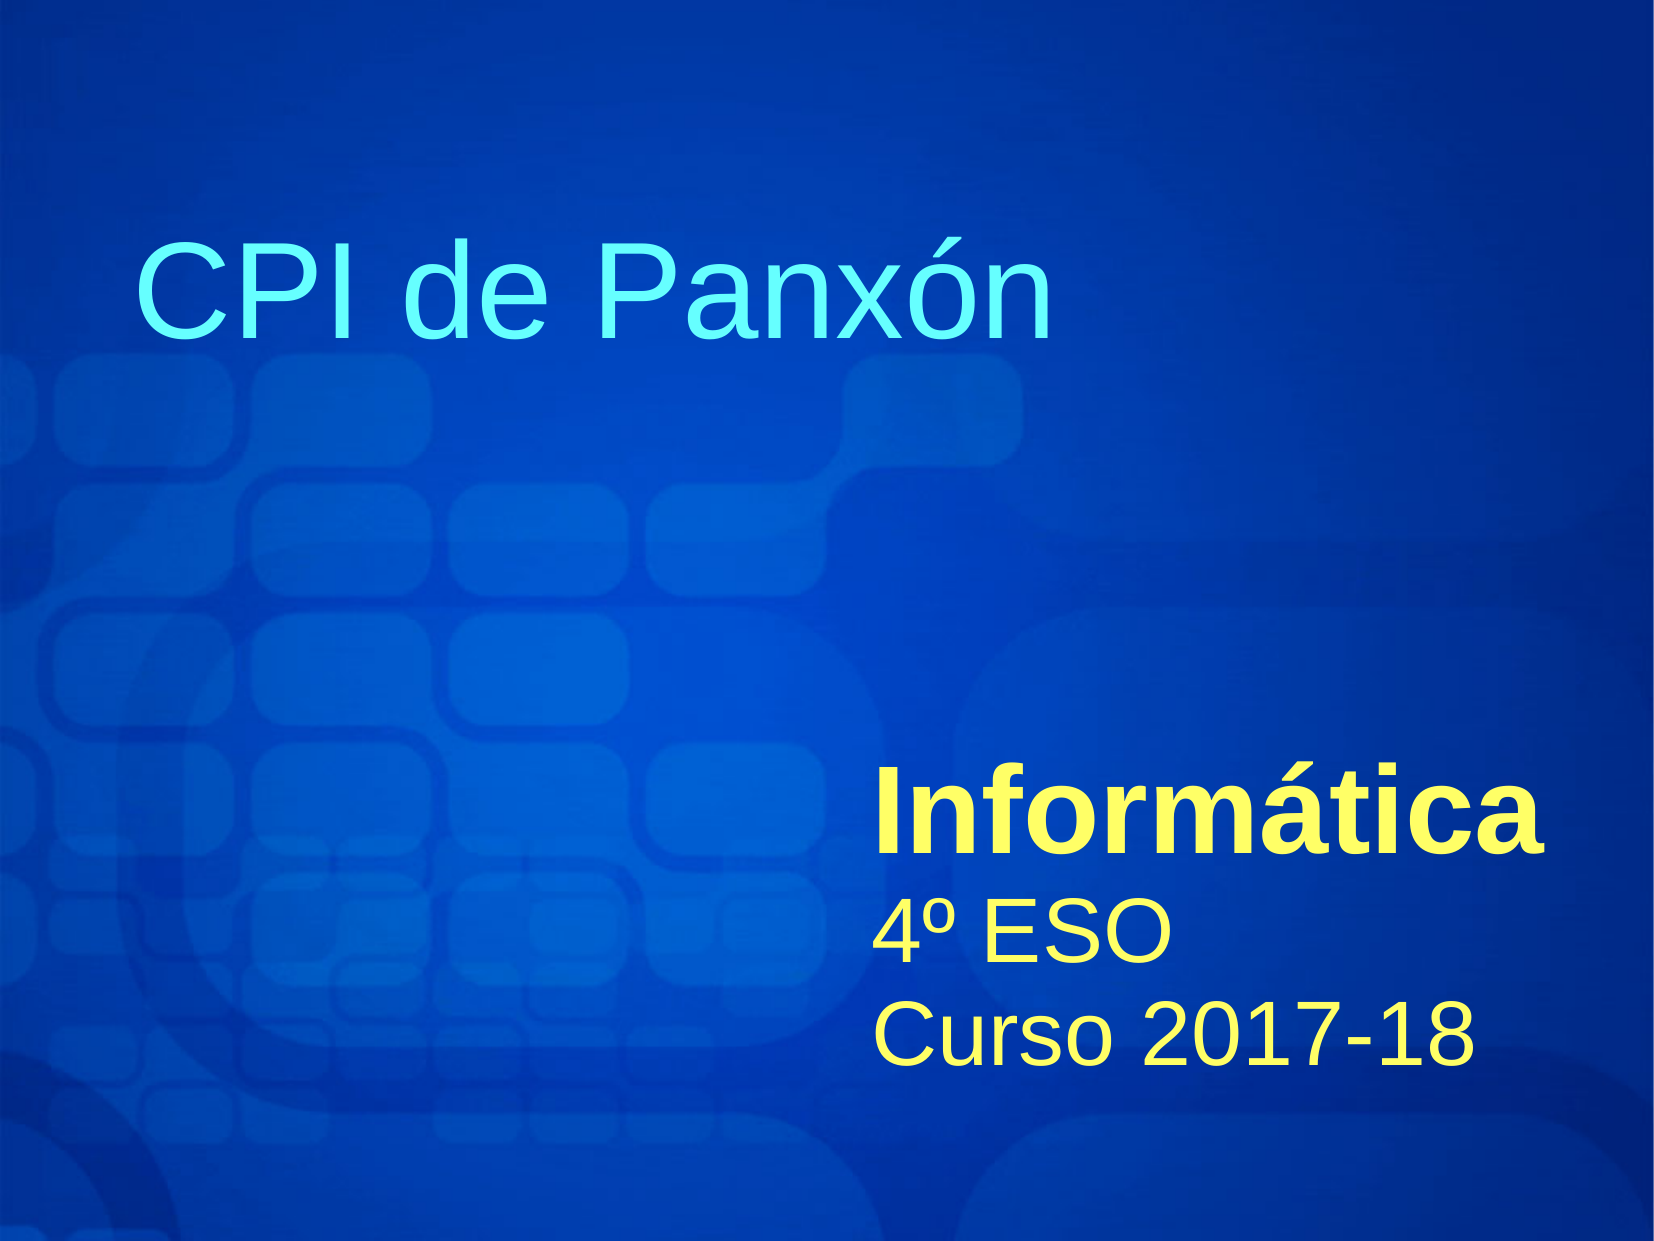

CPI de Panxón
Informática
4º ESO
Curso 2017-18